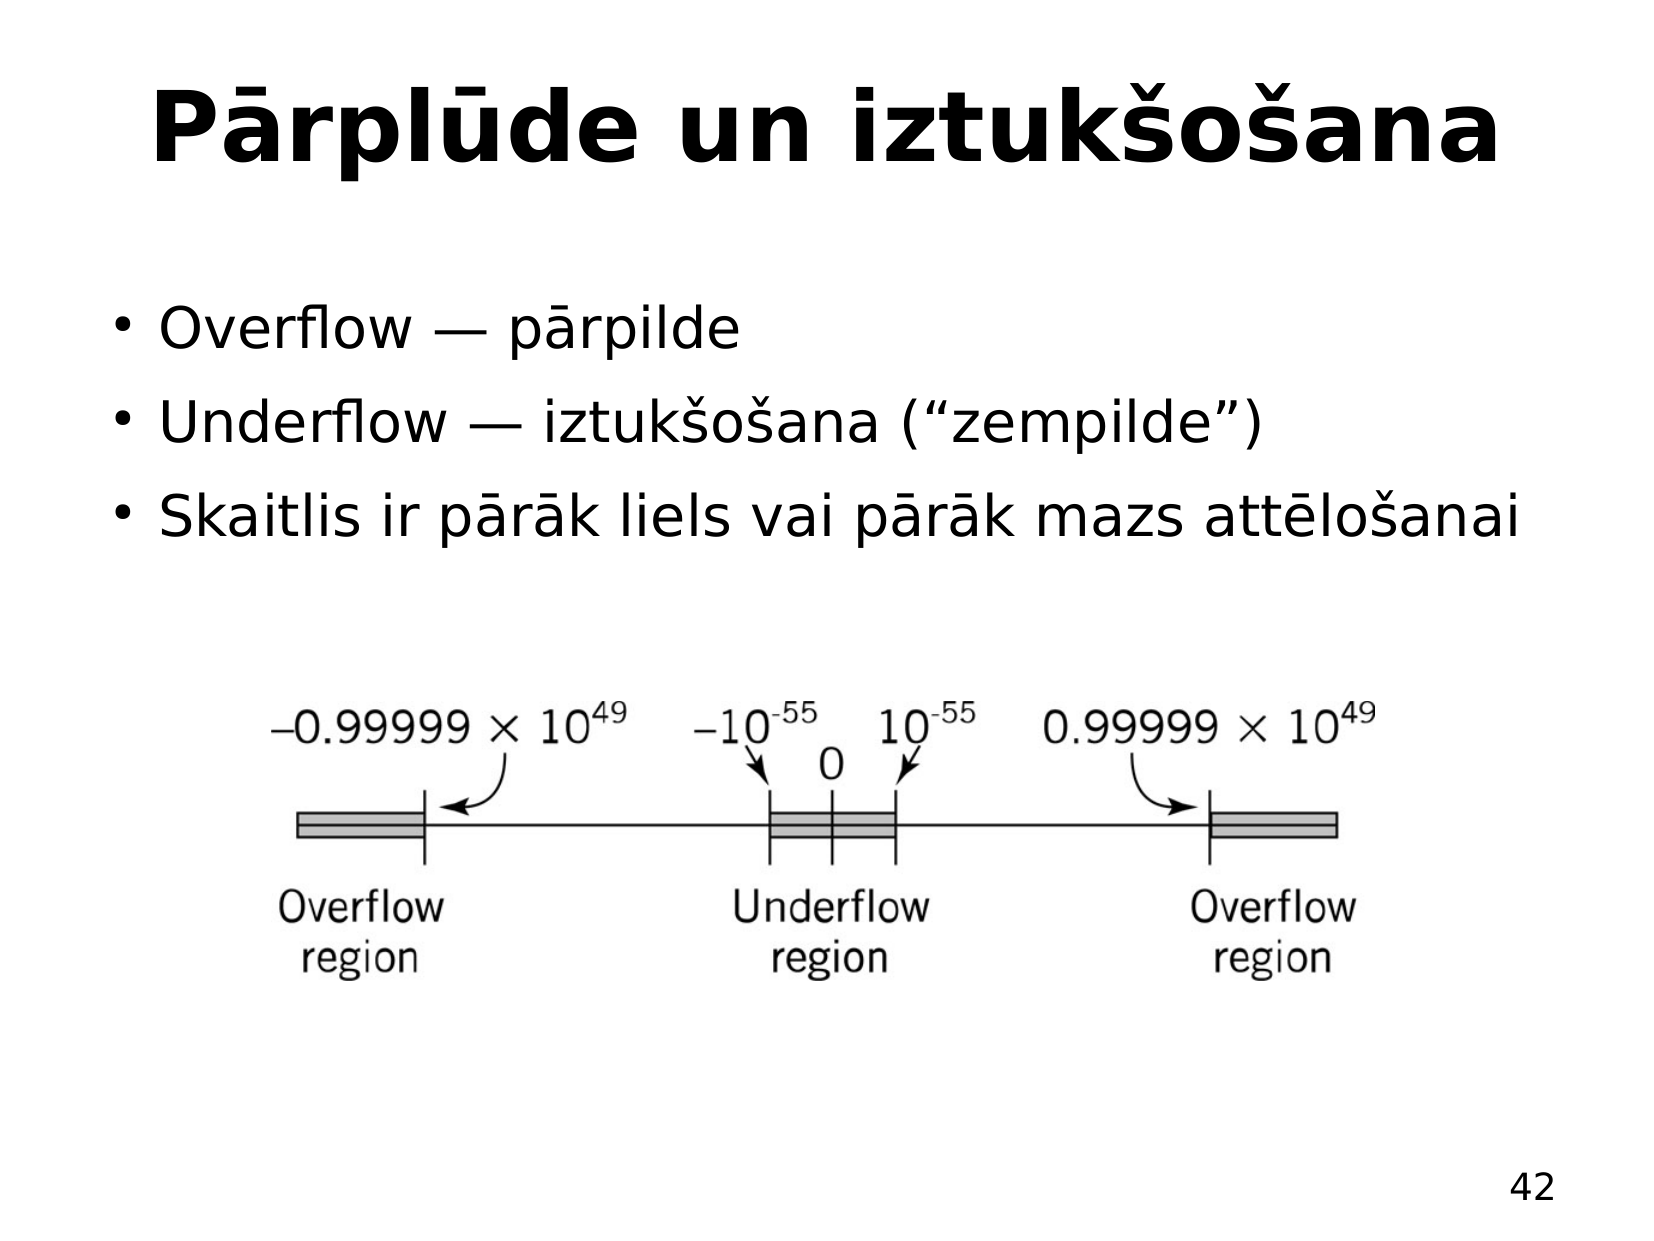

# Pārplūde un iztukšošana
Overflow — pārpilde
Underflow — iztukšošana (“zempilde”)
Skaitlis ir pārāk liels vai pārāk mazs attēlošanai